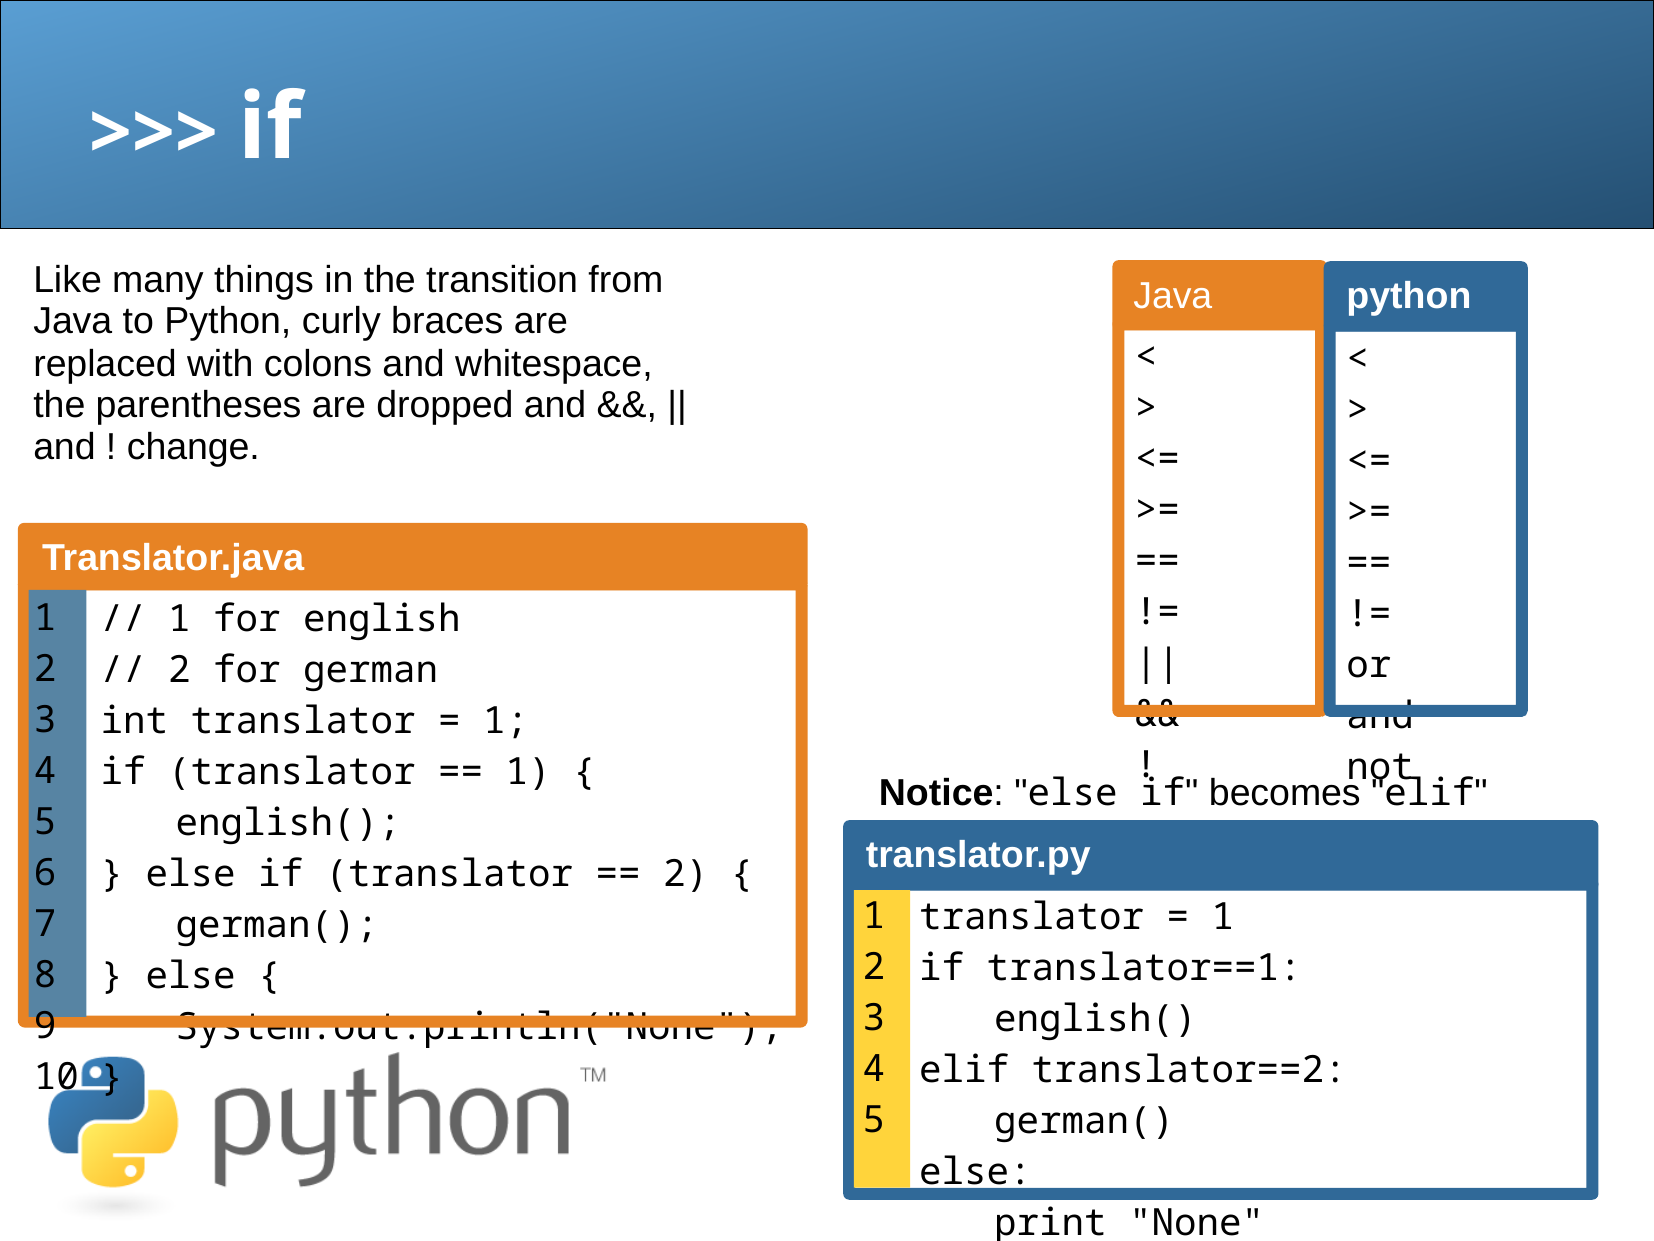

>>> if
Like many things in the transition from Java to Python, curly braces are replaced with colons and whitespace, the parentheses are dropped and &&, || and ! change.
Java
python
<
>
<=
>=
==
!=
||
&&
!
<
>
<=
>=
==
!=
or
and
not
Translator.java
1
2
3
4
5
6
7
8
9
10
// 1 for english
// 2 for german
int translator = 1;
if (translator == 1) {
	english();
} else if (translator == 2) {
	german();
} else {
	System.out.println("None");
}
Notice: "else if" becomes "elif"
translator.py
1
2
3
4
5
translator = 1
if translator==1:
	english()
elif translator==2:
	german()
else:
	print "None"